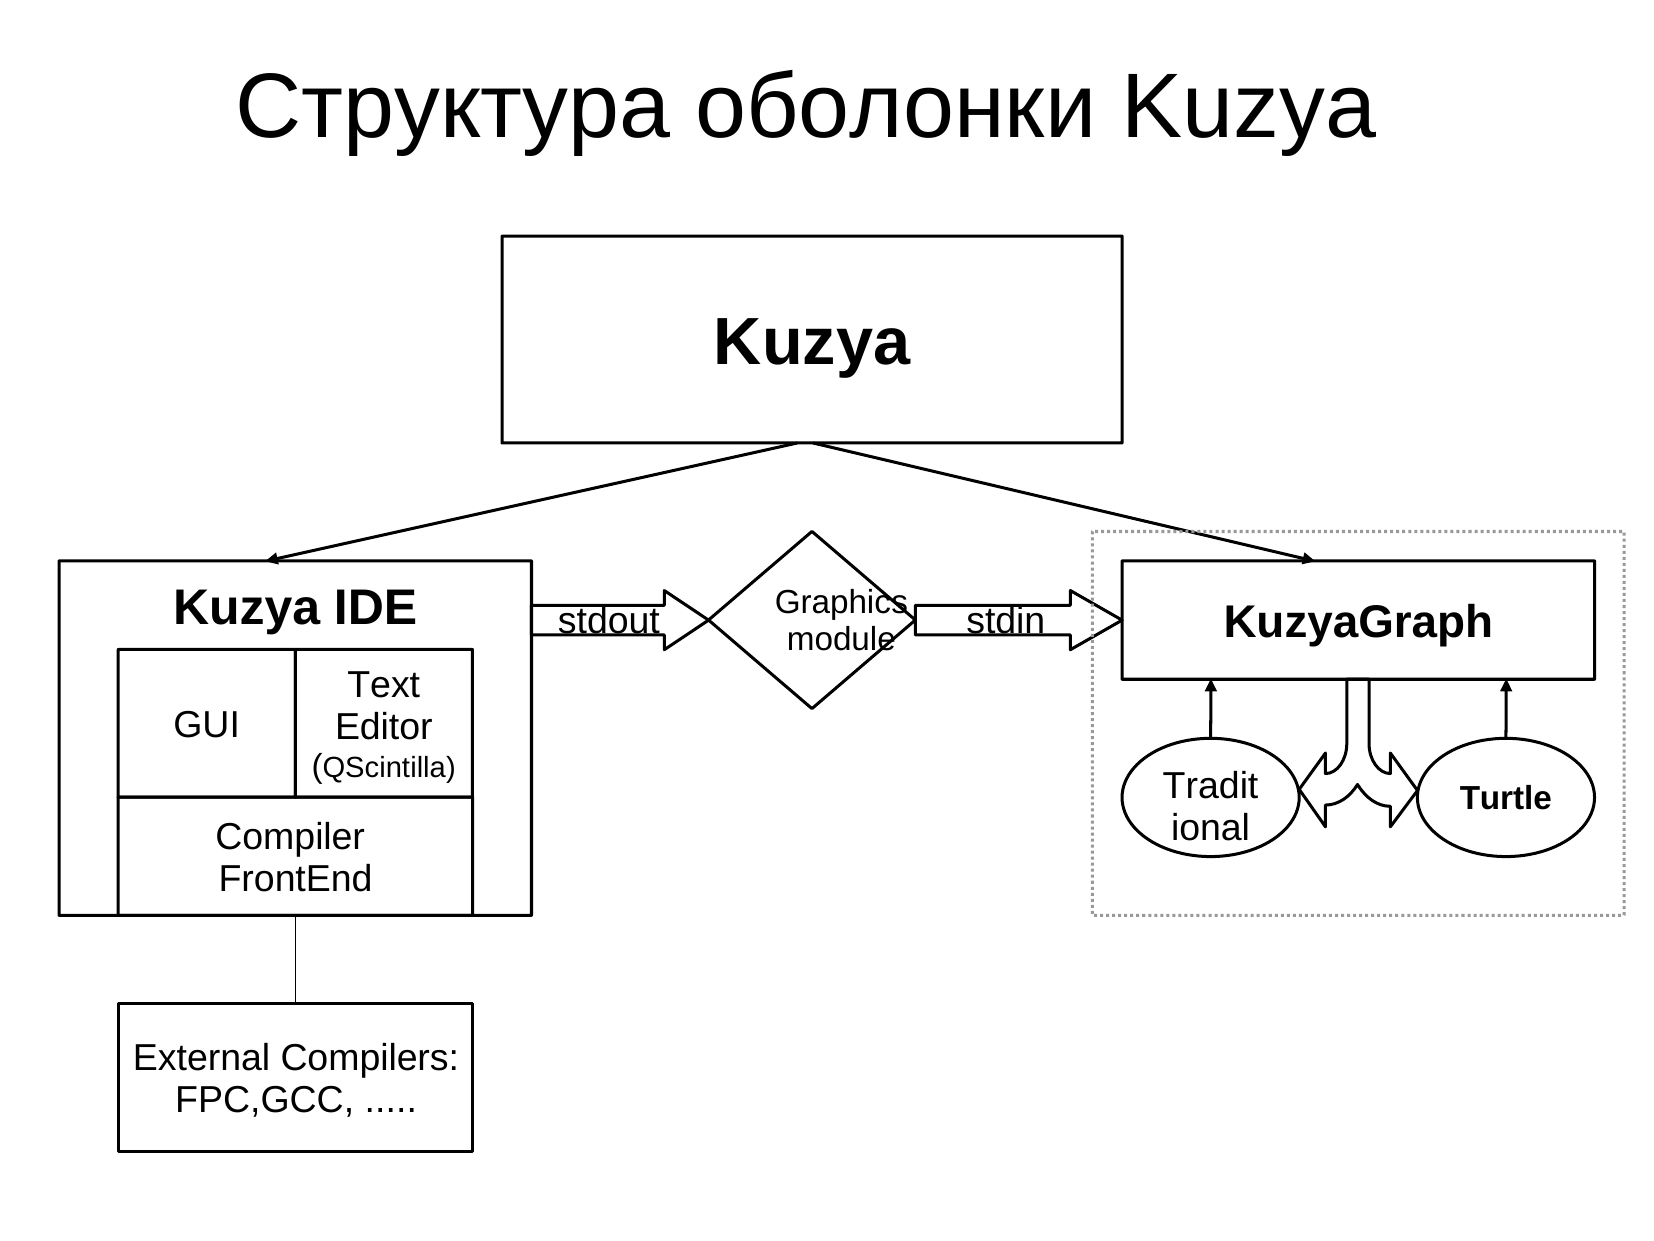

# Структура оболонки Kuzya
Kuzya
Graphics
module
Kuzya IDE
KuzyaGraph
stdout
stdin
GUI
Text Editor
(QScintilla)
Traditional
Turtle
Compiler
FrontEnd
External Compilers:
FPC,GCC, .....